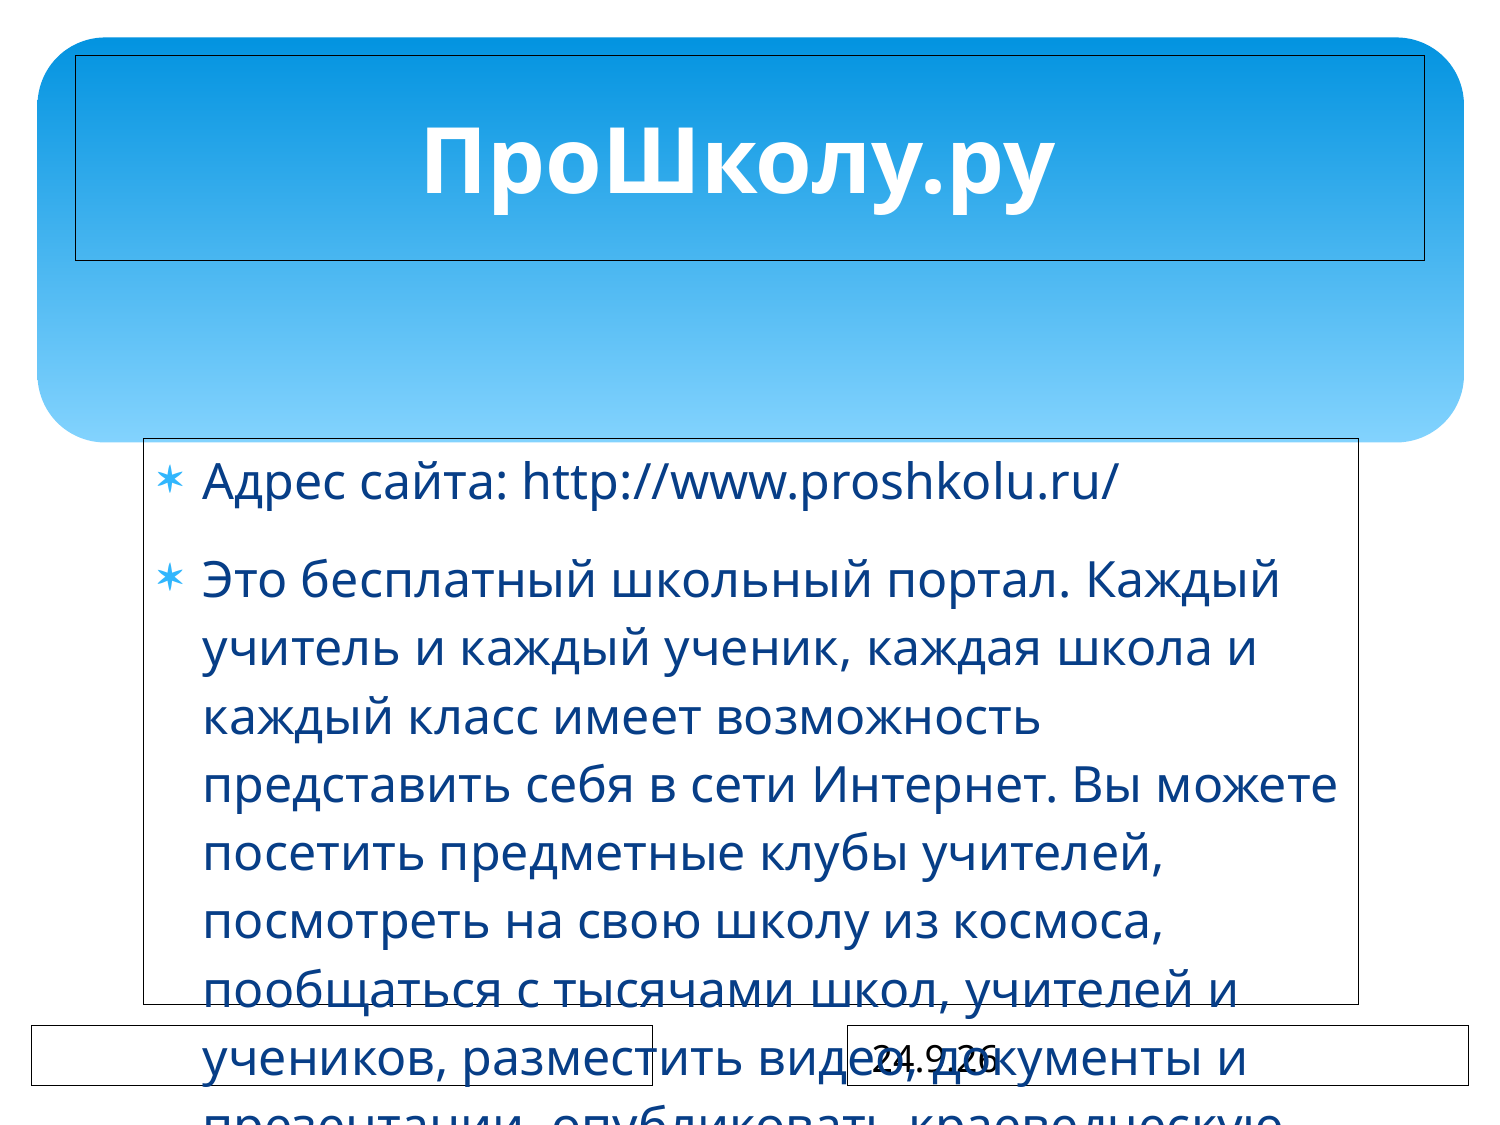

ПроШколу.ру
# Адрес сайта: http://www.proshkolu.ru/
Это бесплатный школьный портал. Каждый учитель и каждый ученик, каждая школа и каждый класс имеет возможность представить себя в сети Интернет. Вы можете посетить предметные клубы учителей, посмотреть на свою школу из космоса, пообщаться с тысячами школ, учителей и учеников, разместить видео, документы и презентации, опубликовать краеведческую информацию, создать фото-видео галереи, блоги и чаты школ. Есть раздел «Источник знаний», где можно пройти тесты по разным предметам. Имеется возможность публикации собственных материалов. Посетители Вашей странички могут написать комментарии, о чем Вы сразу узнаете по выделенной строке «Вас комментируют». Преимущество данного педагогического сообщества: удобный интерфейс, общительная и отзывчивая аудитория. Можно найти не только материалы по работе, но и для души